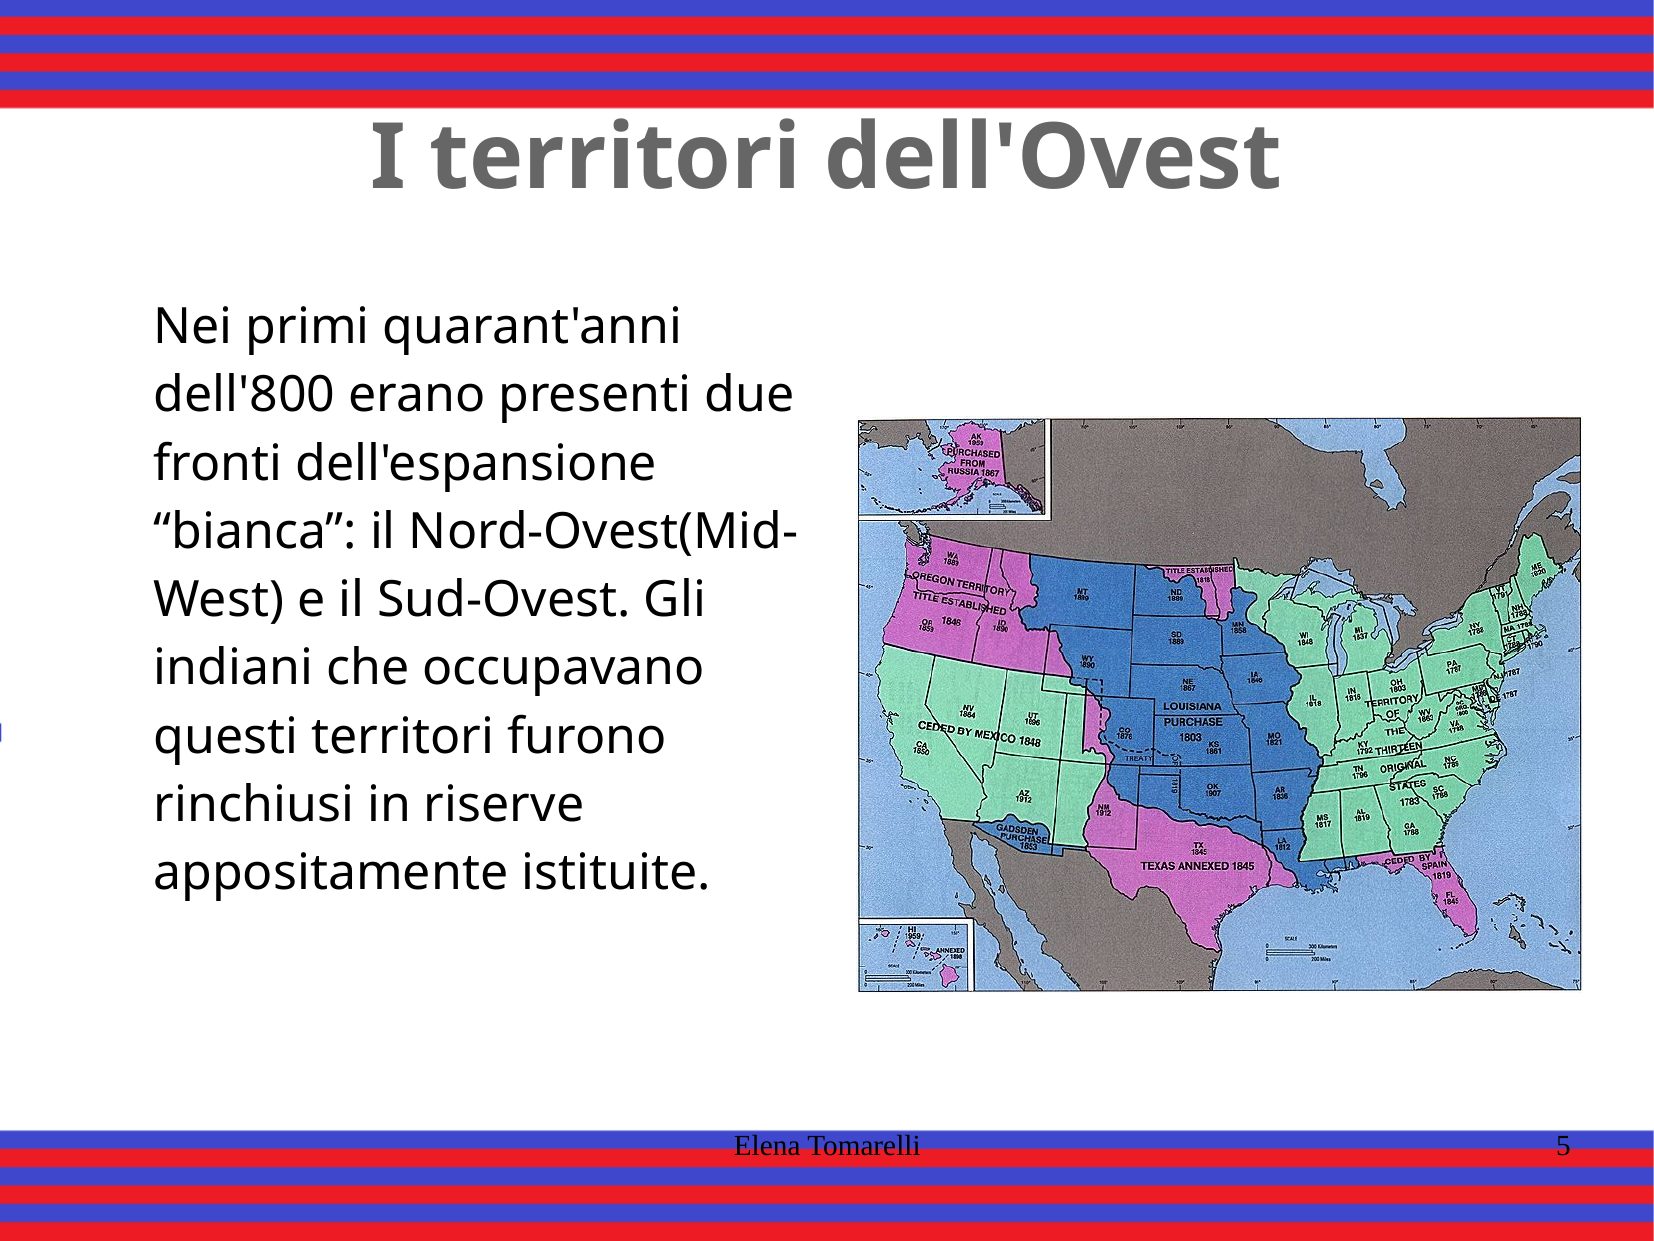

# I territori dell'Ovest
Nei primi quarant'anni dell'800 erano presenti due fronti dell'espansione “bianca”: il Nord-Ovest(Mid-West) e il Sud-Ovest. Gli indiani che occupavano questi territori furono rinchiusi in riserve appositamente istituite.
Elena Tomarelli
5